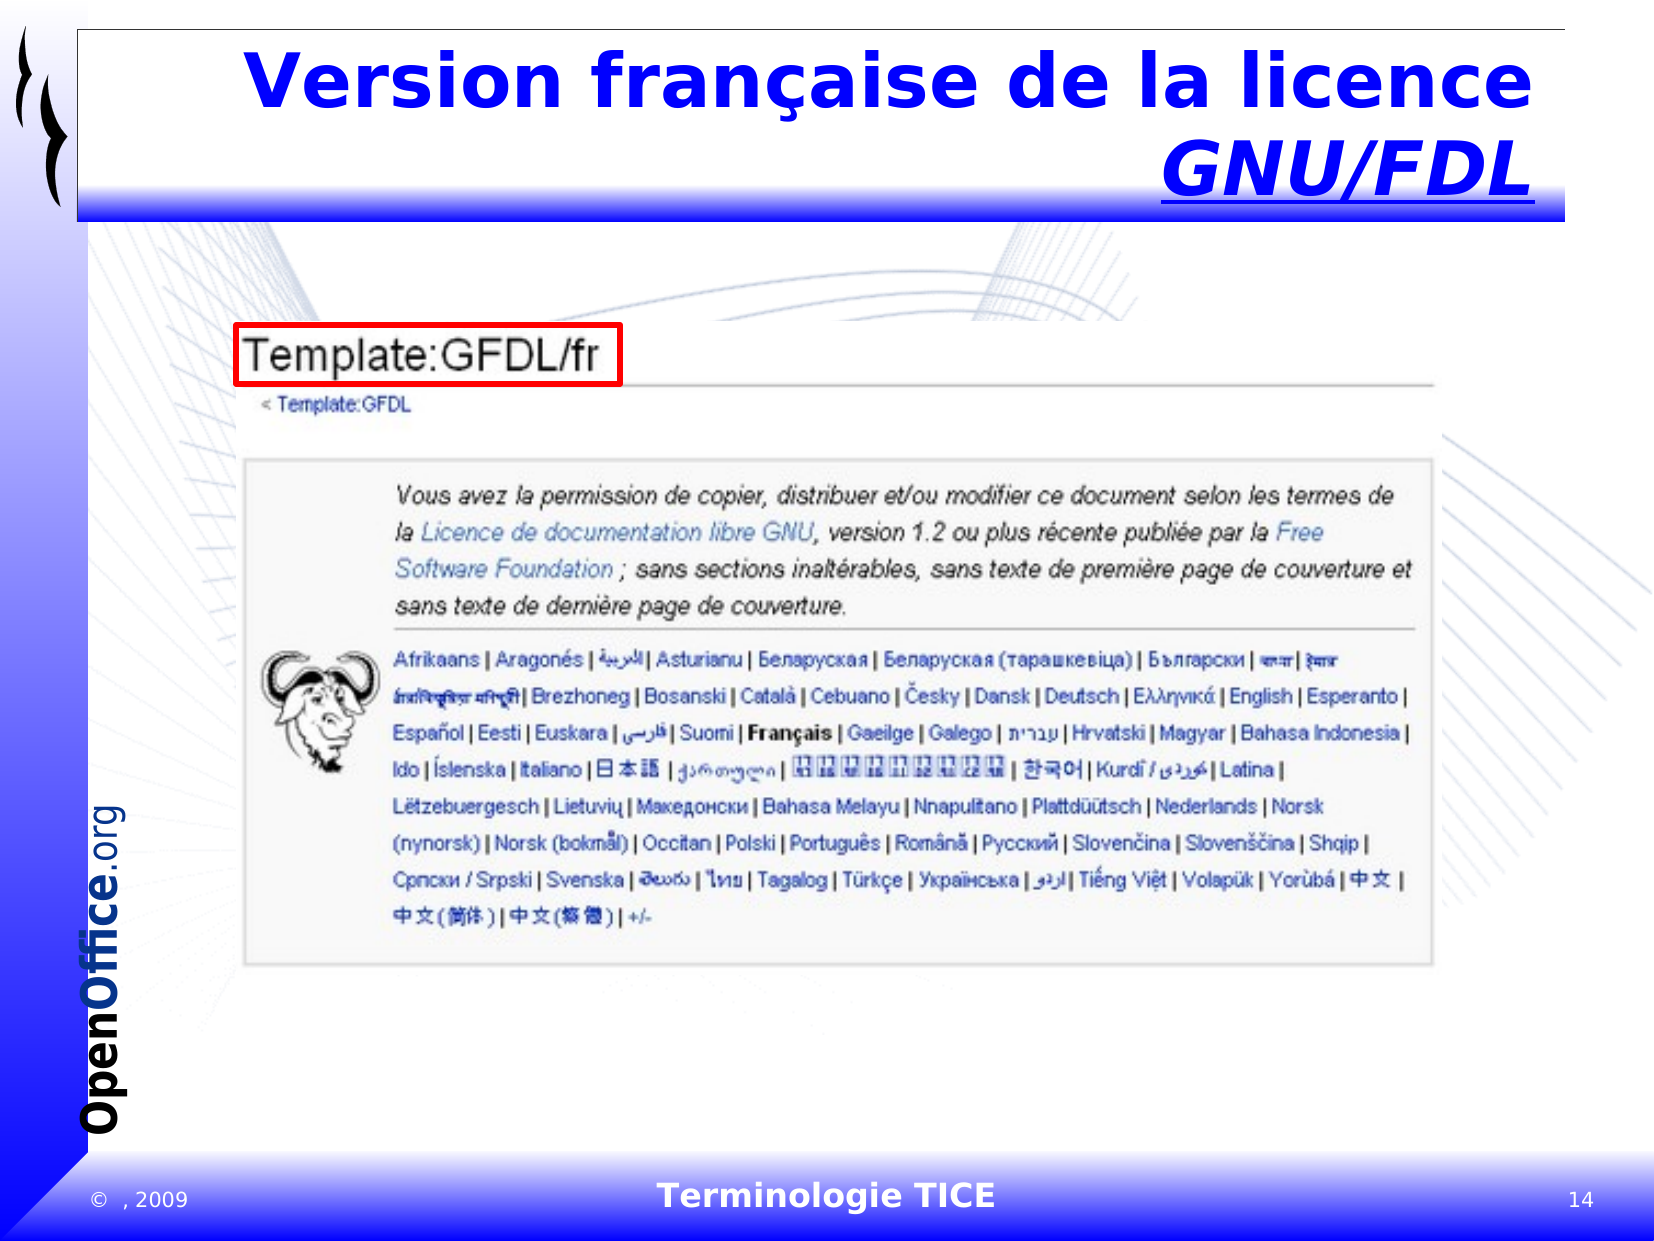

# Version française de la licence GNU/FDL